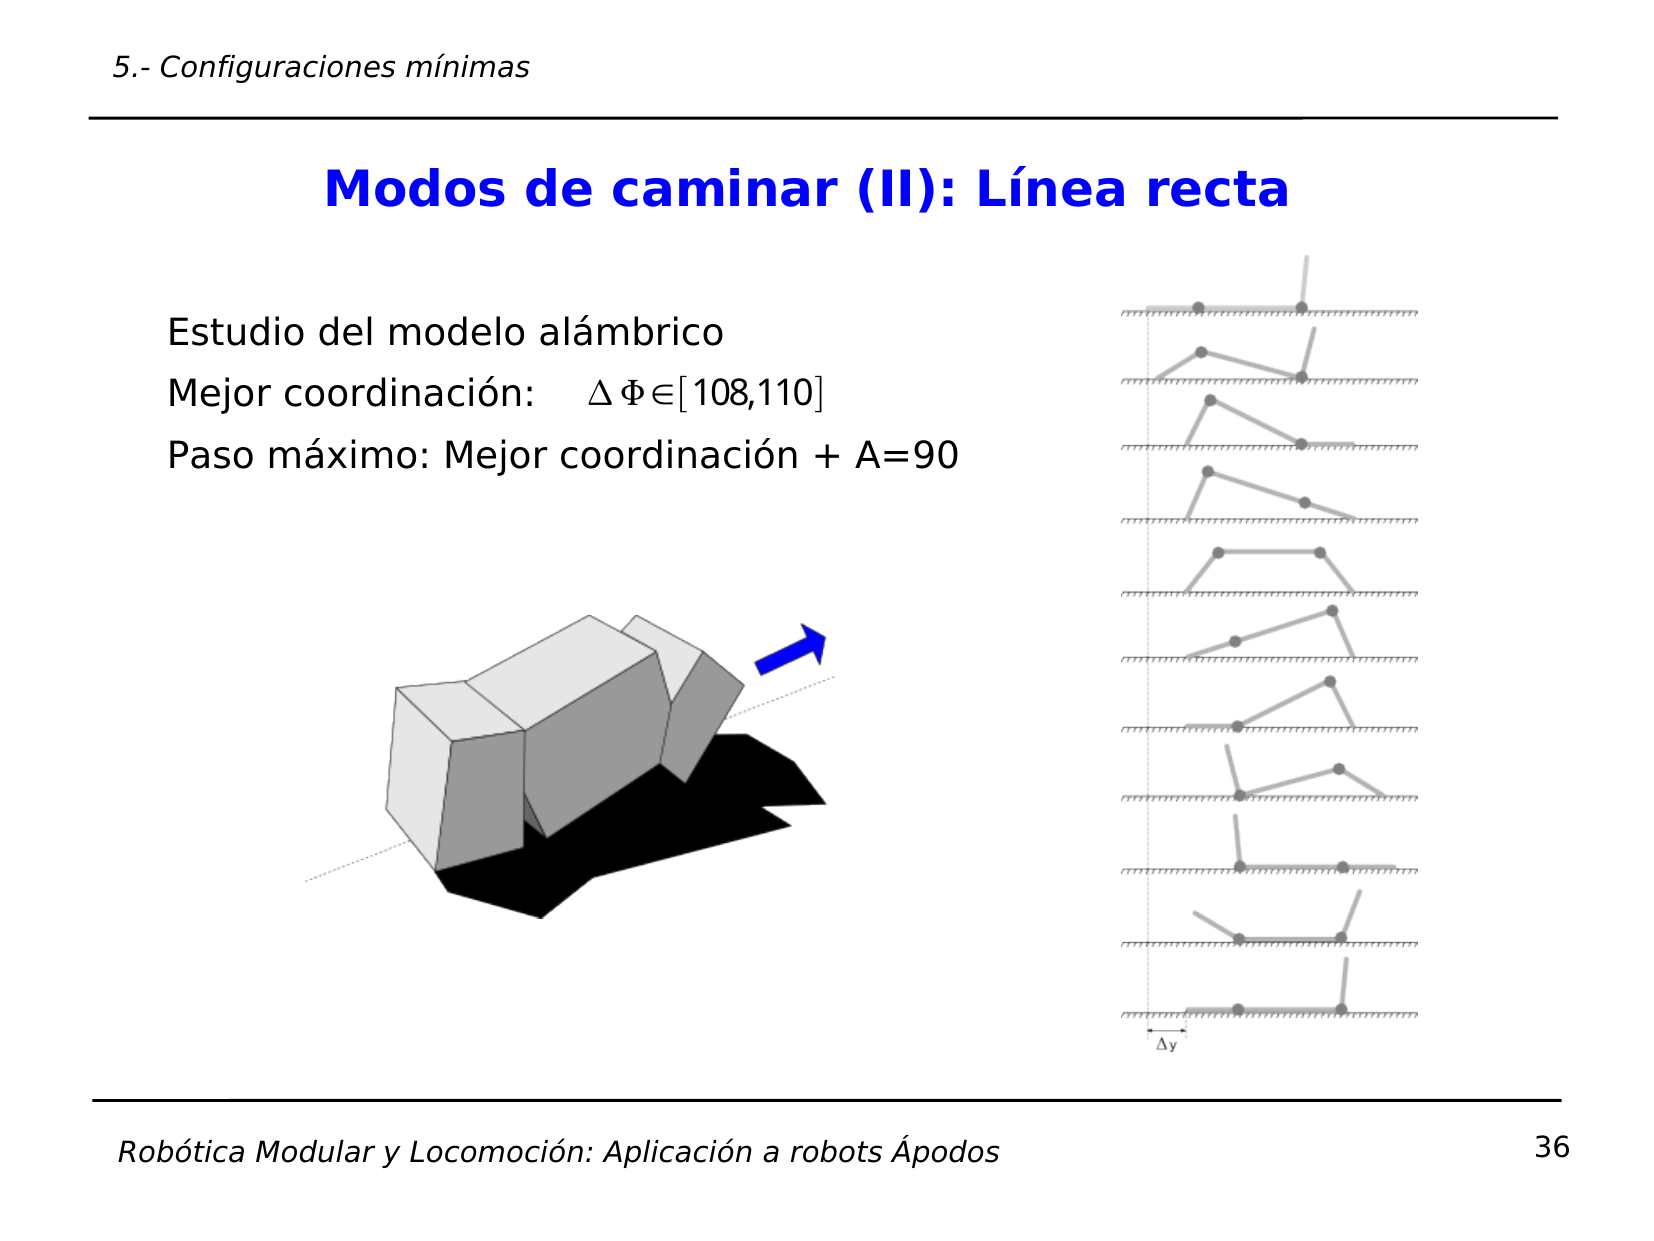

5.- Configuraciones mínimas
Modos de caminar (II): Línea recta
 Estudio del modelo alámbrico
 Mejor coordinación:
 Paso máximo: Mejor coordinación + A=90
Robótica Modular y Locomoción: Aplicación a robots Ápodos
36